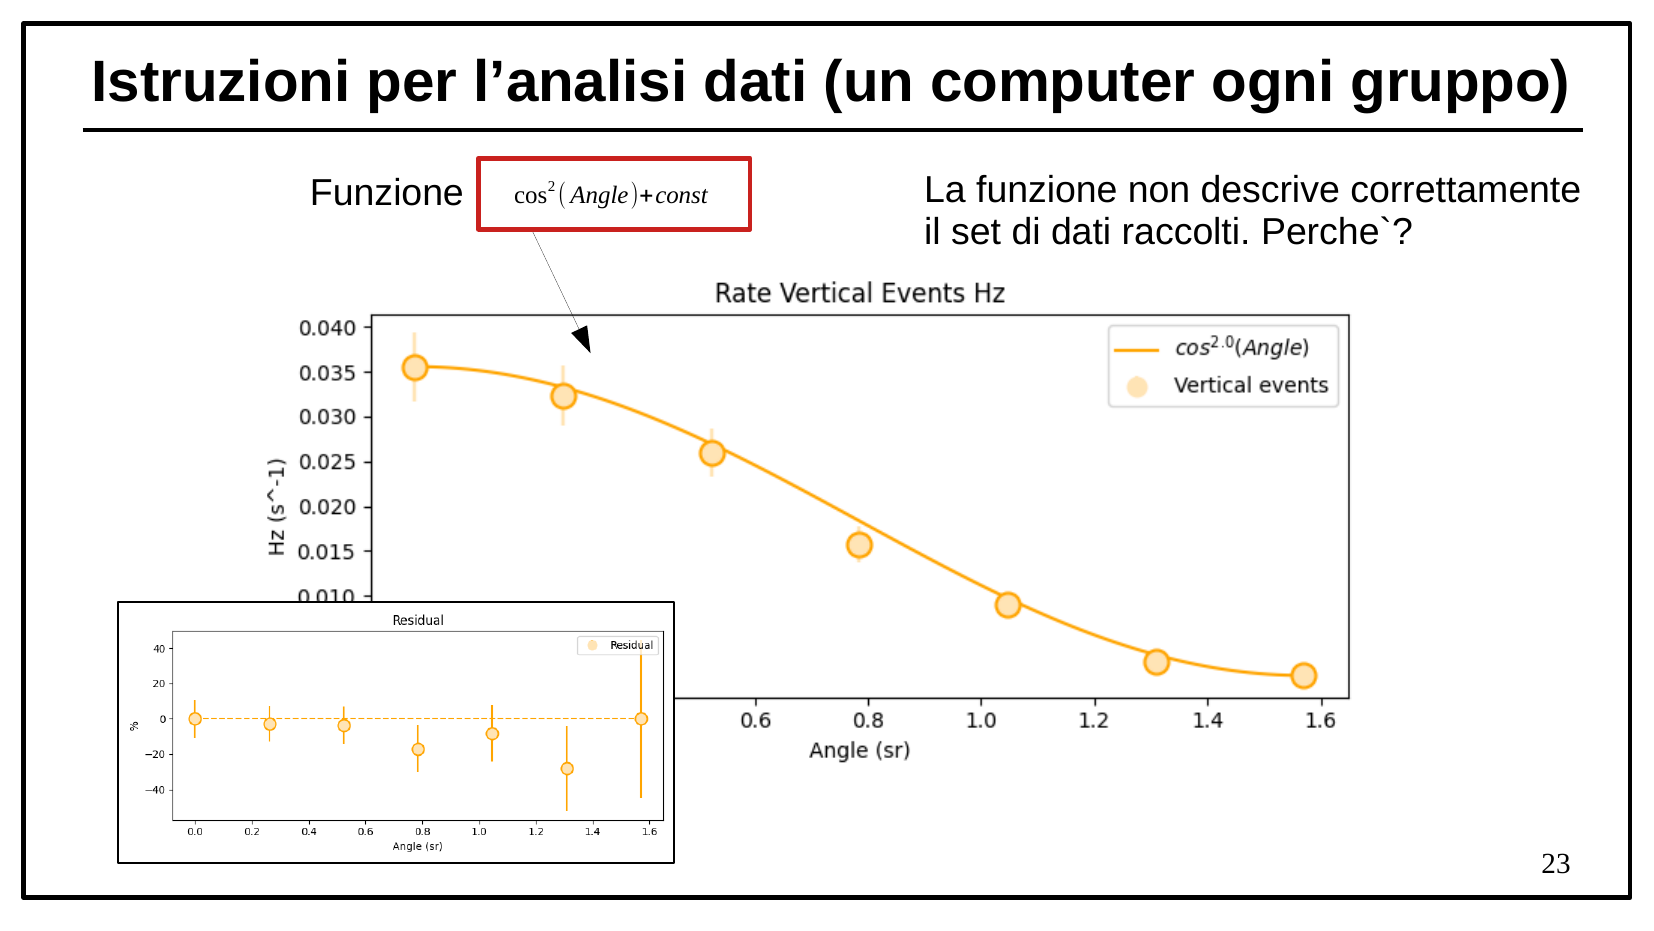

Istruzioni per l’analisi dati (un computer ogni gruppo)
La funzione non descrive correttamente il set di dati raccolti. Perche`?
Funzione
23